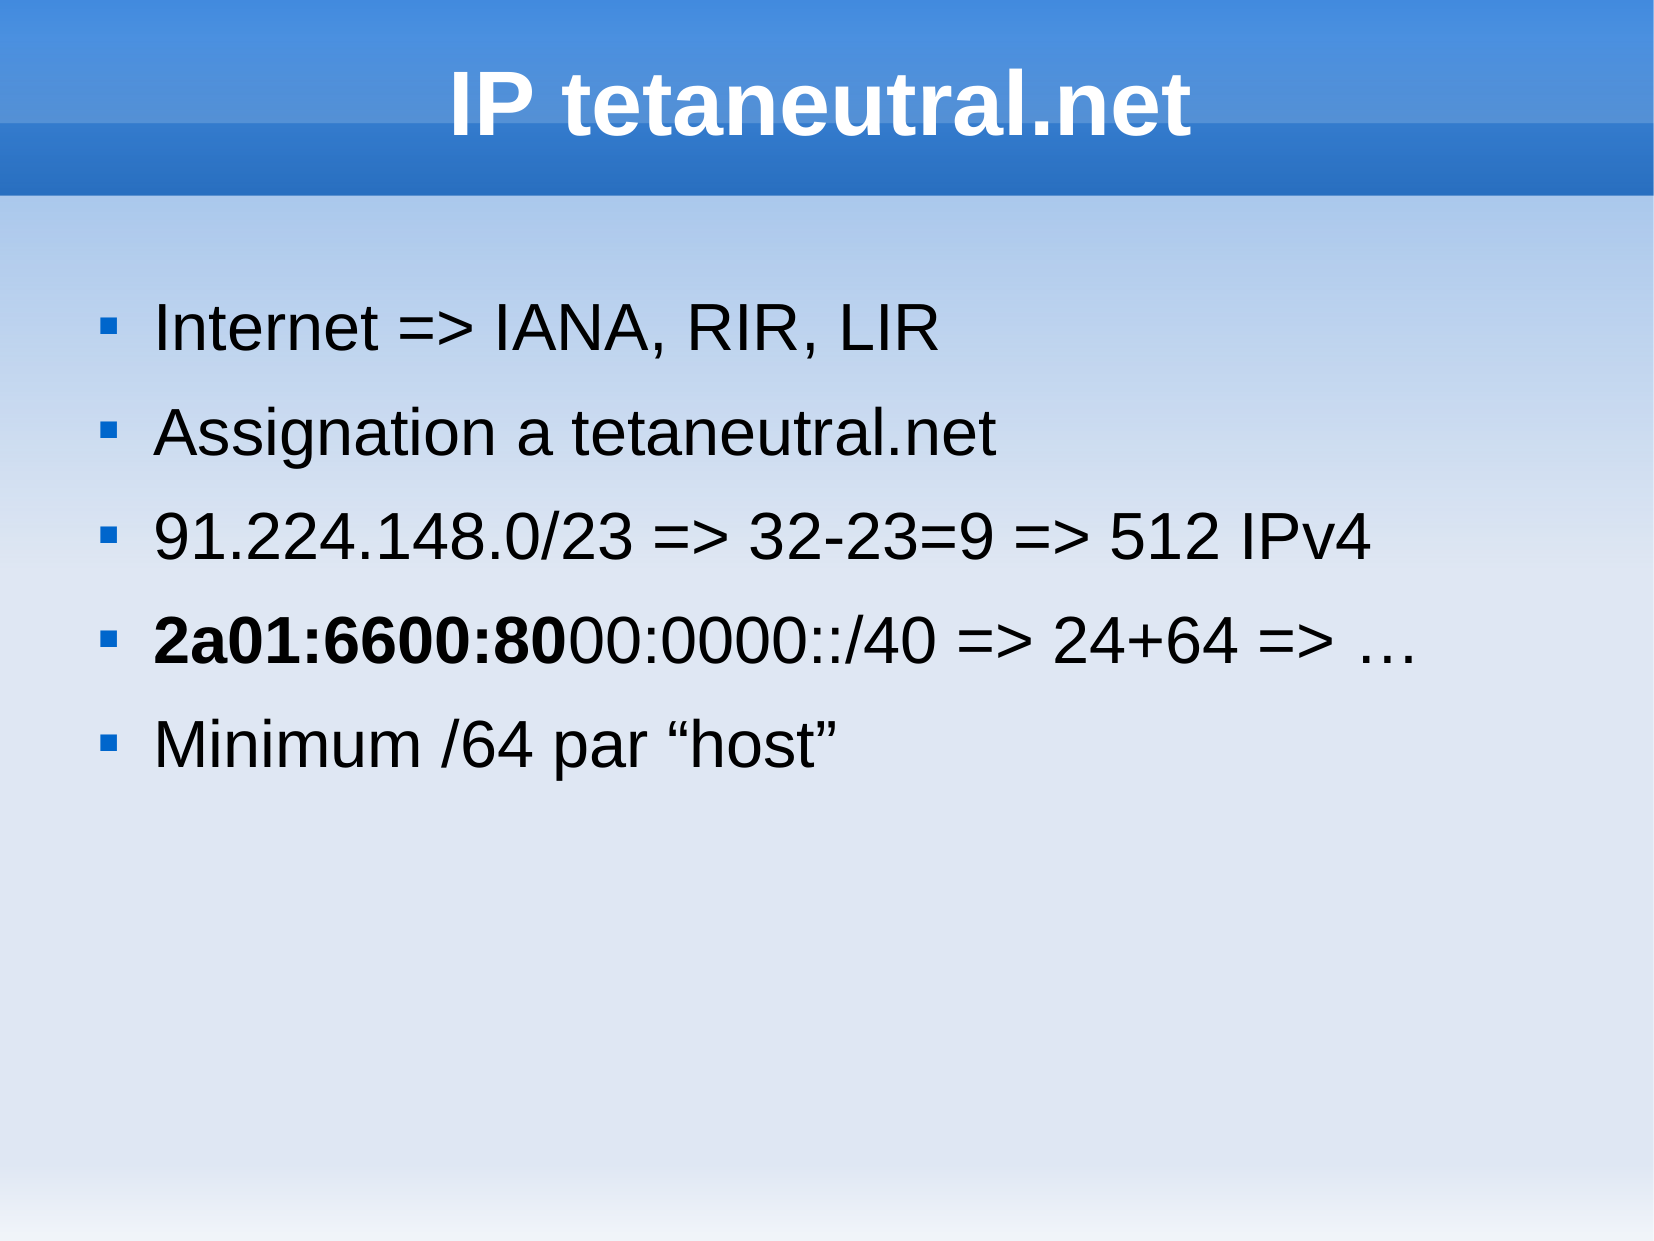

# IP tetaneutral.net
Internet => IANA, RIR, LIR
Assignation a tetaneutral.net
91.224.148.0/23 => 32-23=9 => 512 IPv4
2a01:6600:8000:0000::/40 => 24+64 => …
Minimum /64 par “host”